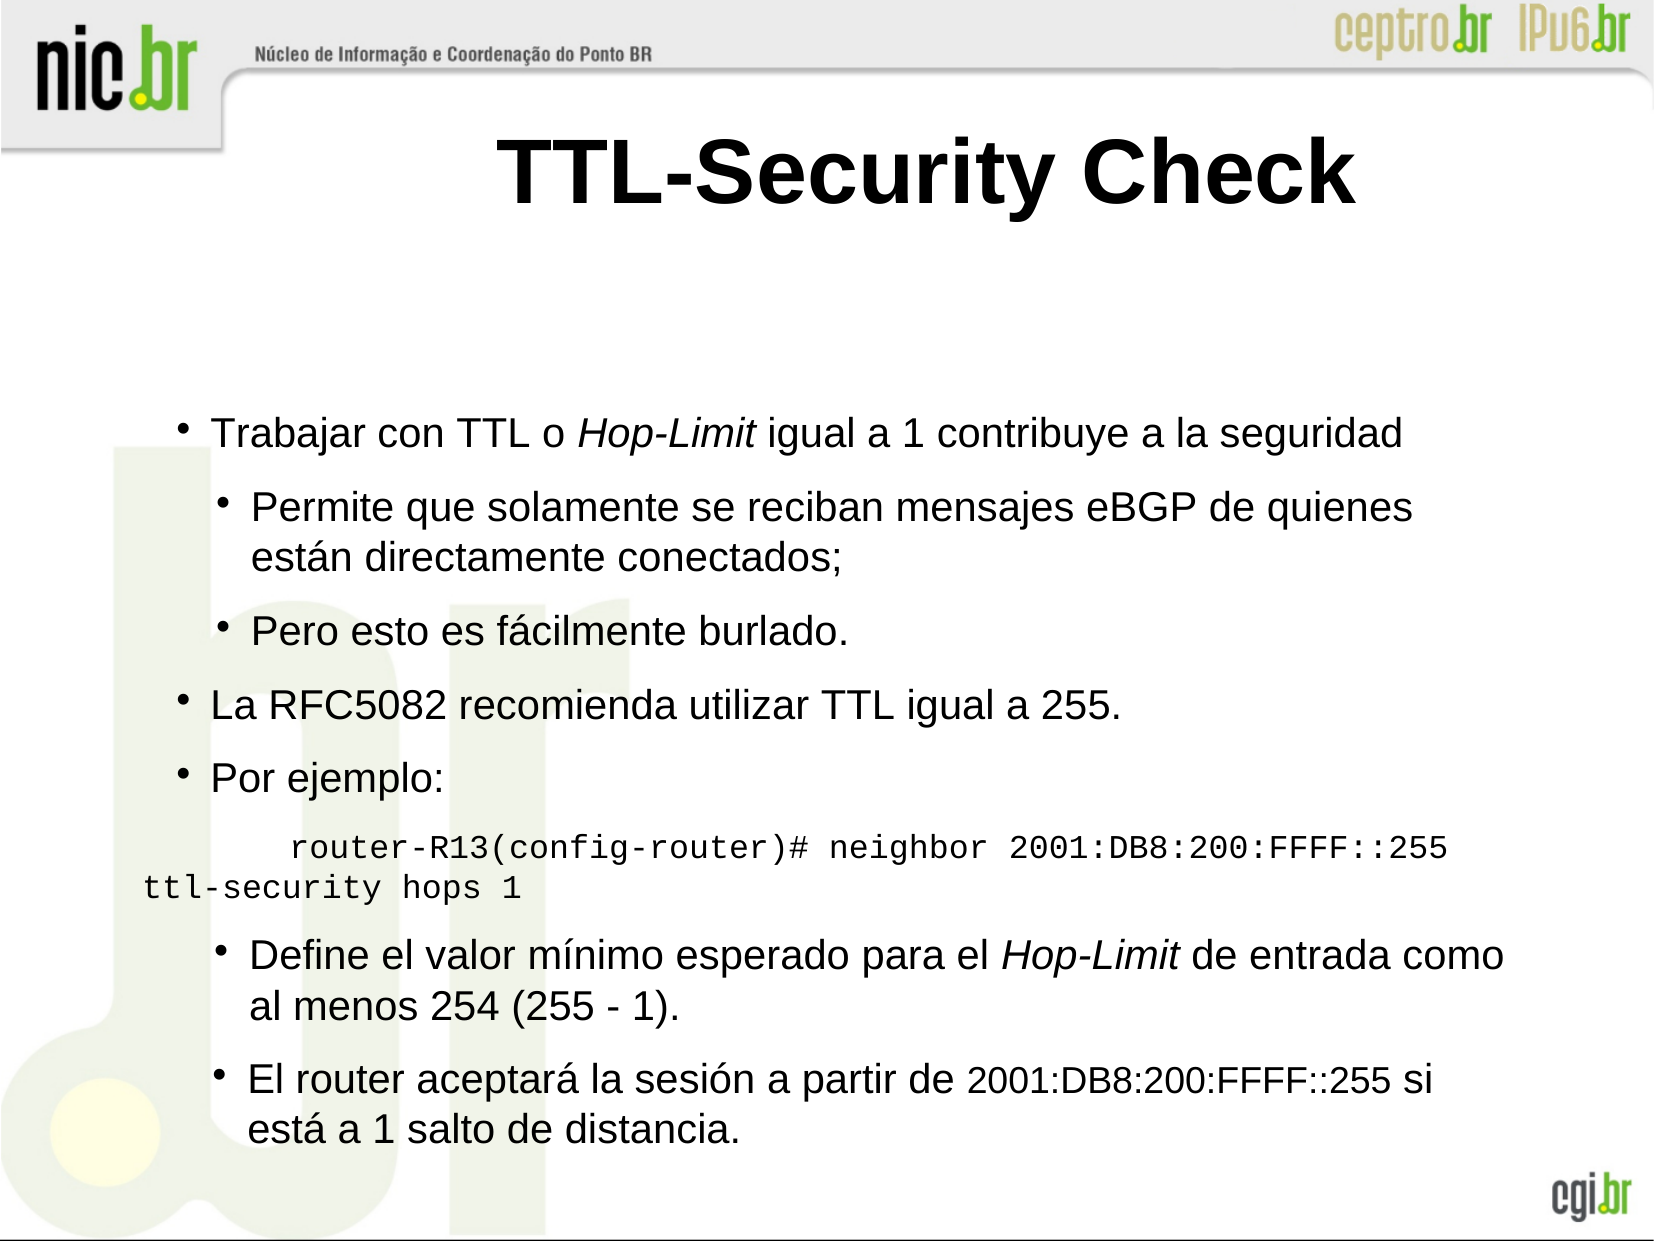

TTL-Security Check
Trabajar con TTL o Hop-Limit igual a 1 contribuye a la seguridad
Permite que solamente se reciban mensajes eBGP de quienes están directamente conectados;
Pero esto es fácilmente burlado.
La RFC5082 recomienda utilizar TTL igual a 255.
Por ejemplo:
	router-R13(config-router)# neighbor 2001:DB8:200:FFFF::255 ttl-security hops 1
Define el valor mínimo esperado para el Hop-Limit de entrada como al menos 254 (255 - 1).
El router aceptará la sesión a partir de 2001:DB8:200:FFFF::255 si está a 1 salto de distancia.